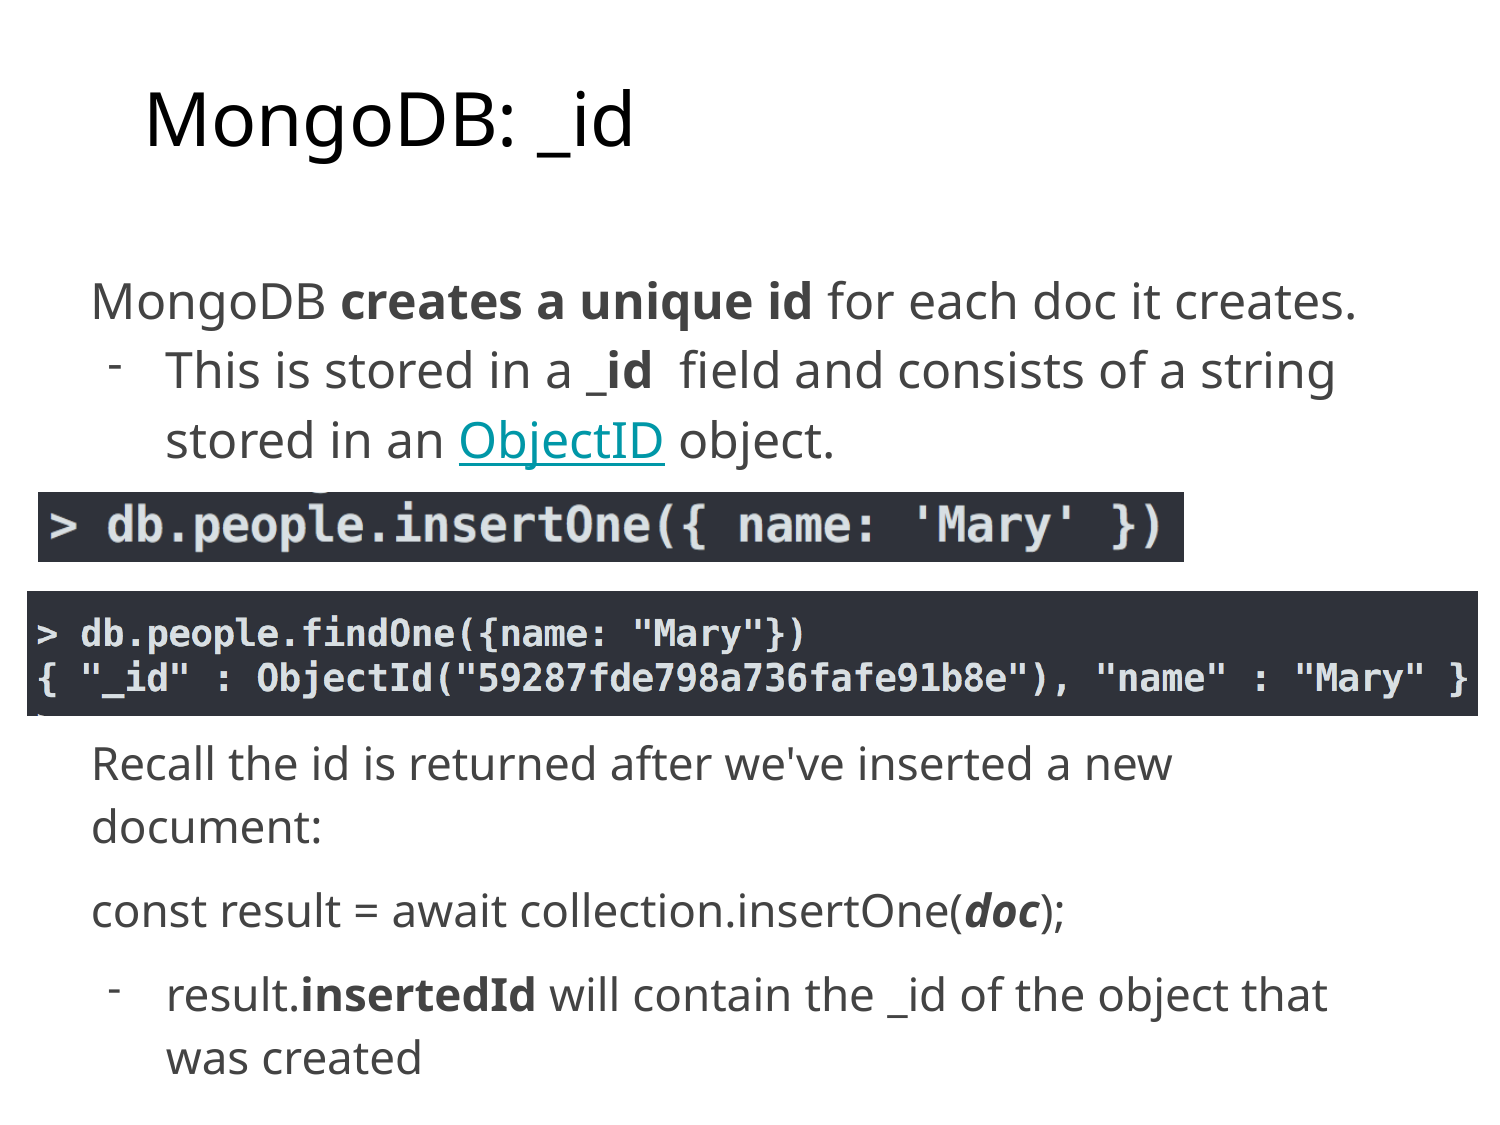

# MongoDB: _id
MongoDB creates a unique id for each doc it creates.
This is stored in a _id field and consists of a string stored in an ObjectID object.
Recall the id is returned after we've inserted a new document:
const result = await collection.insertOne(doc);
result.insertedId will contain the _id of the object that was created